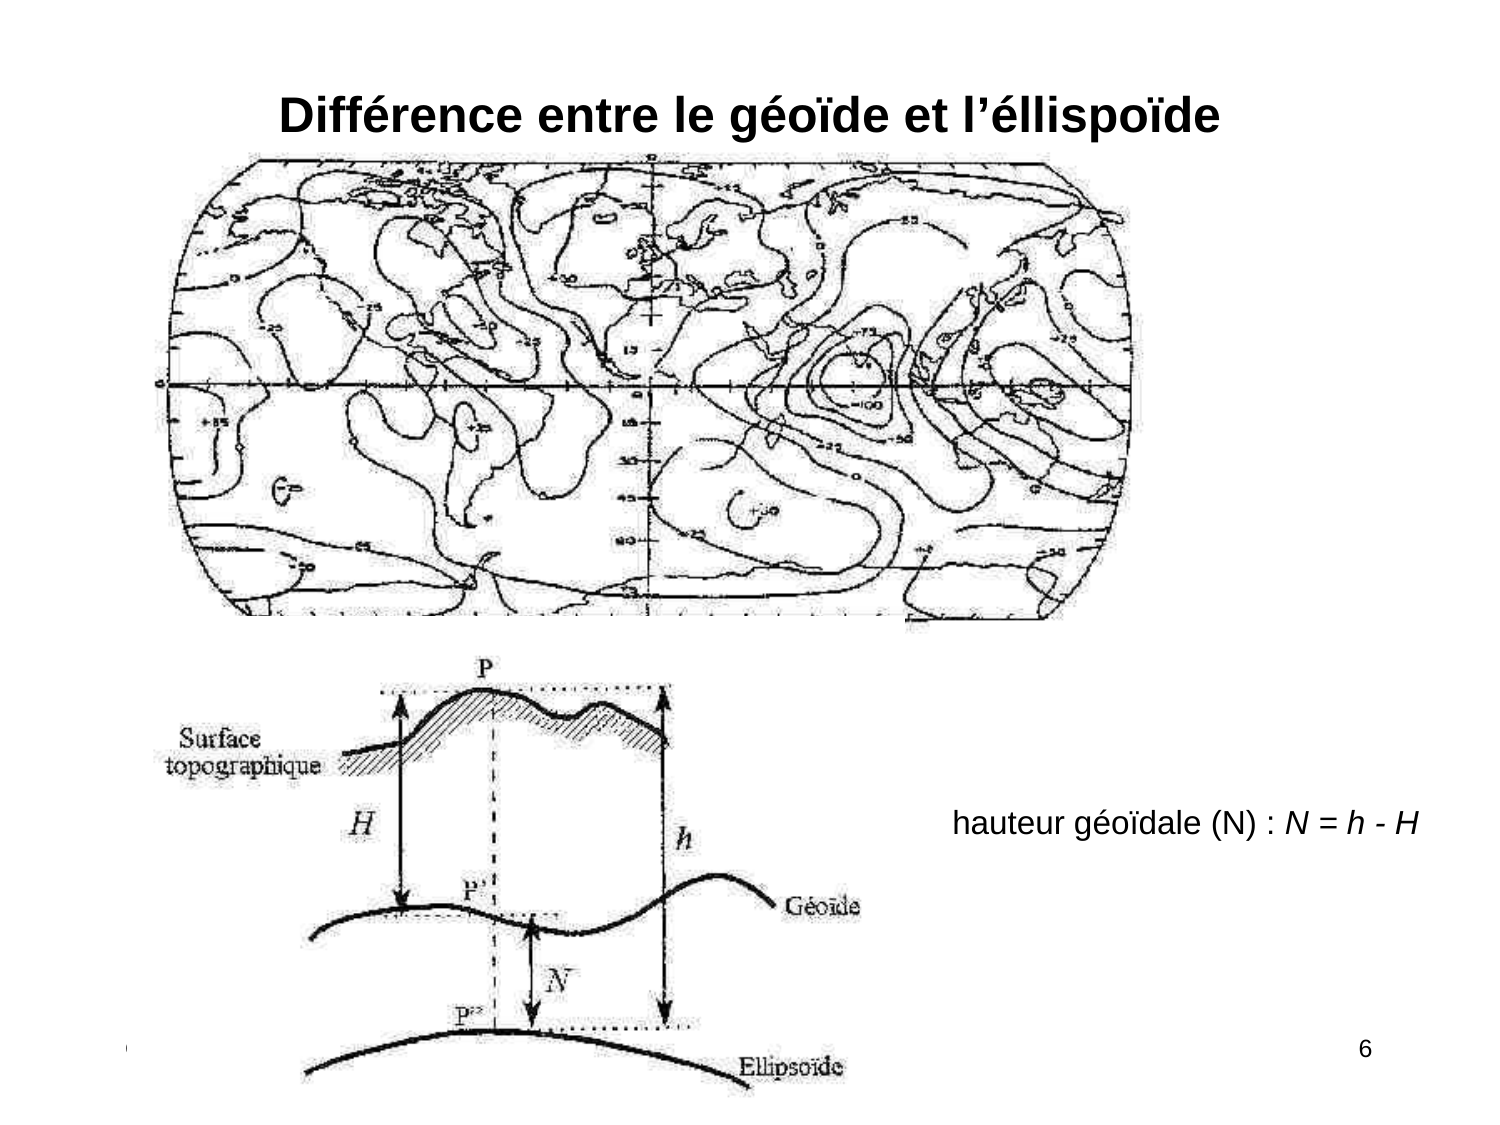

# Différence entre le géoïde et l’éllispoïde
hauteur géoïdale (N) : N = h - H
Cartographie Numérique et Levé de Terrain - Eléonore Wolff - ULB